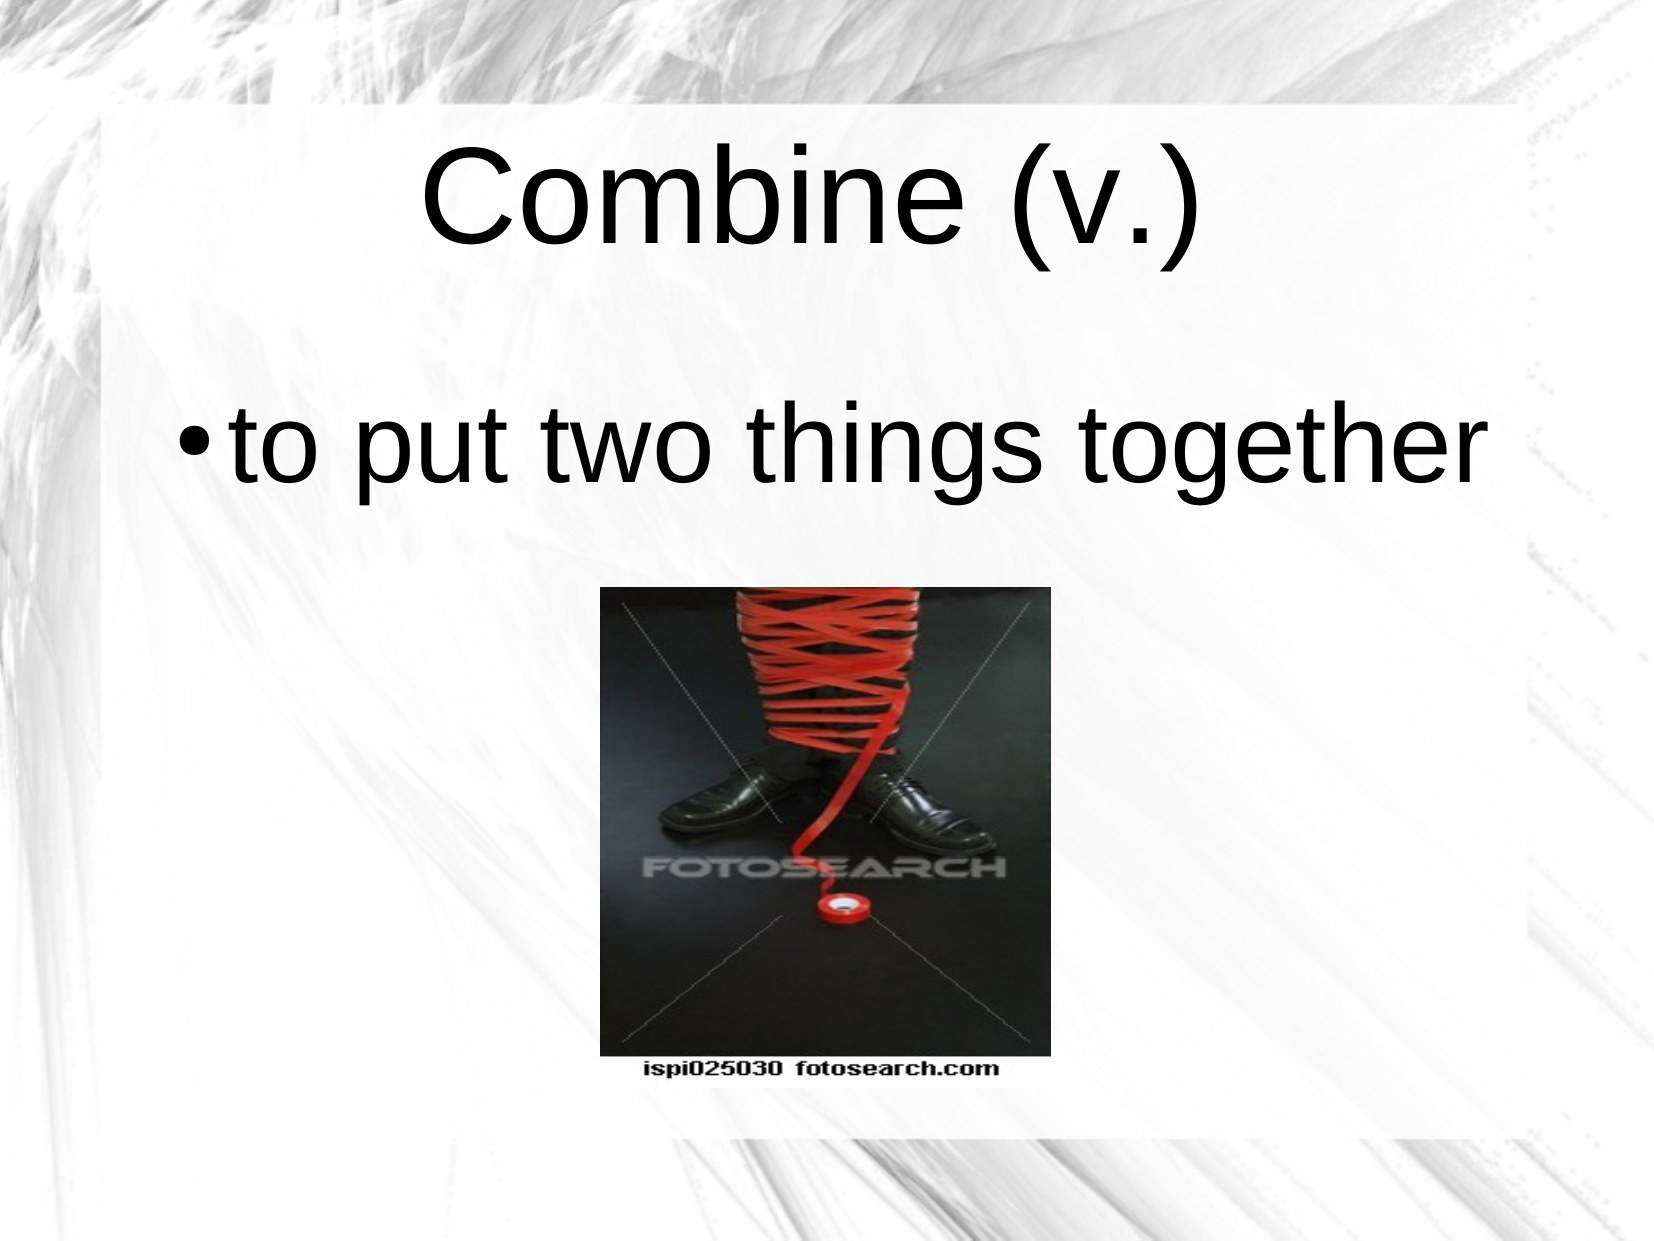

# Combine (v.)
to put two things together